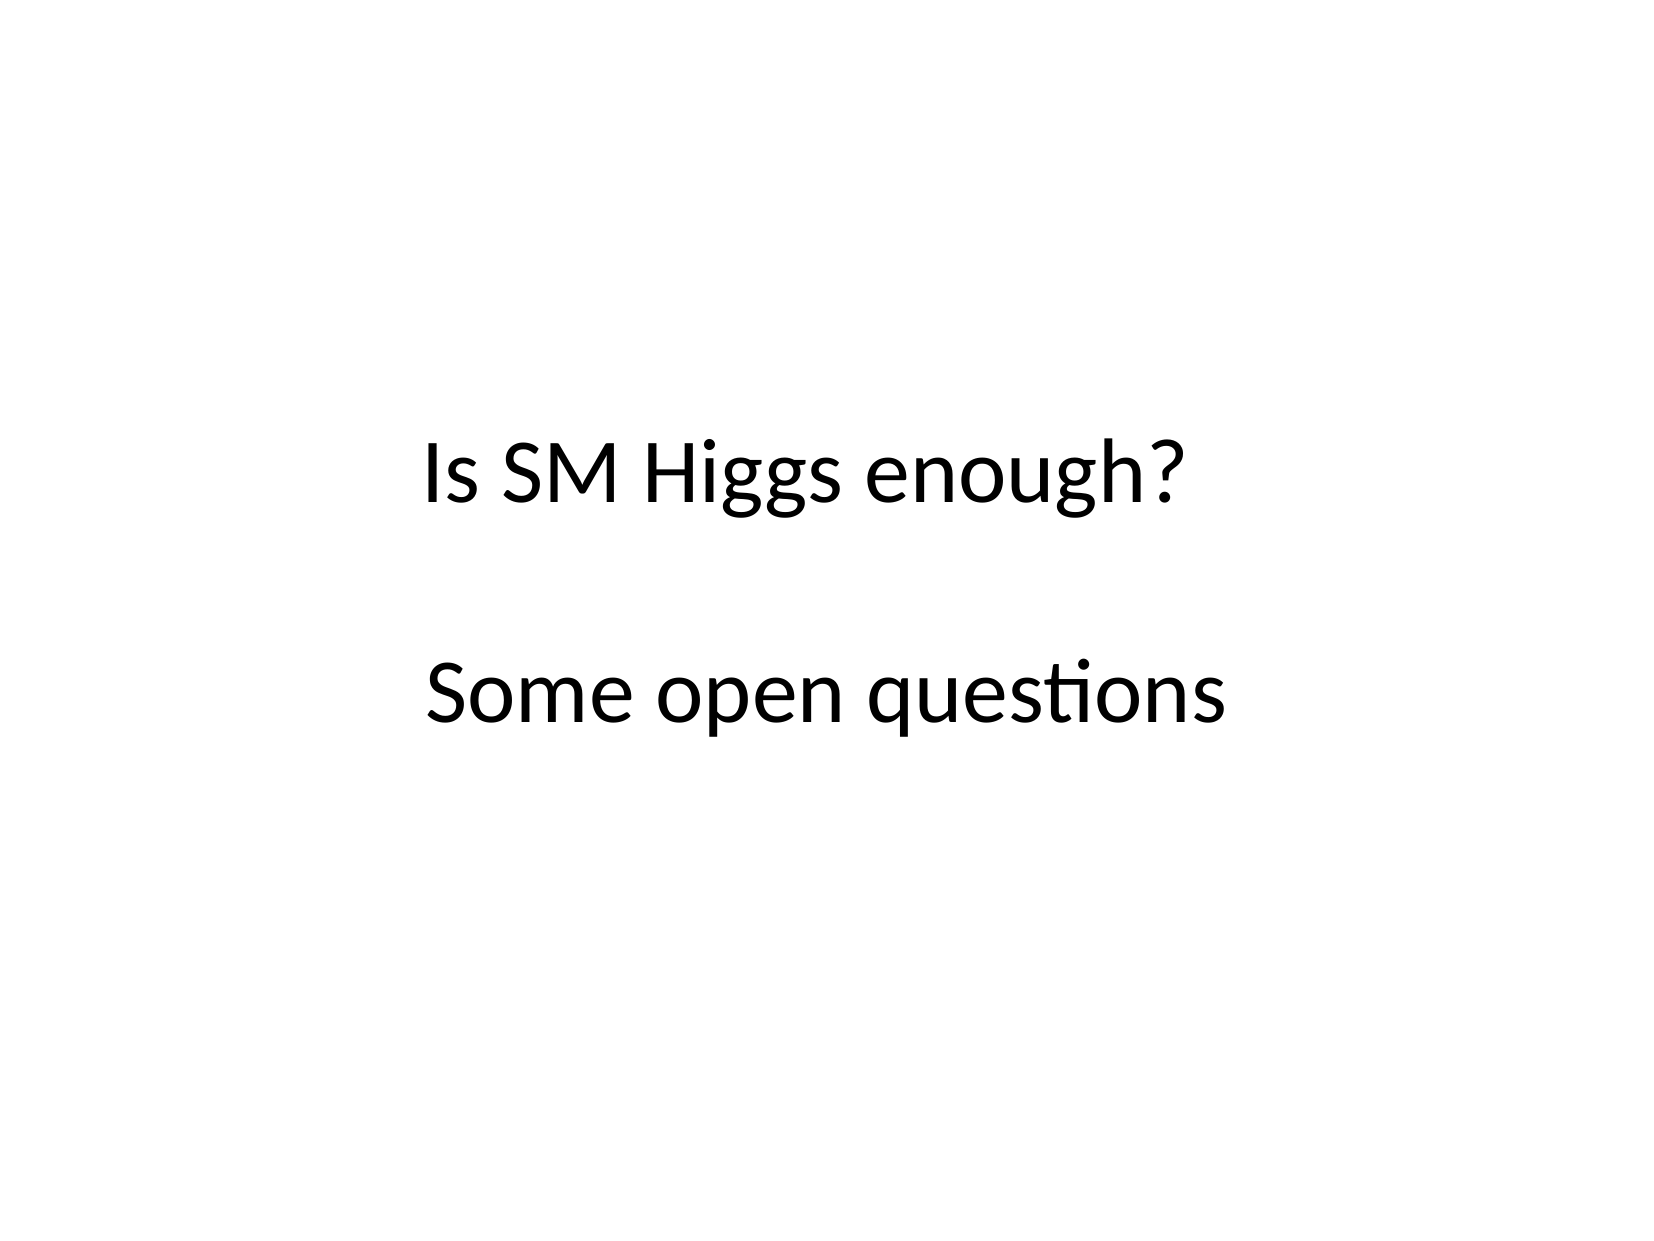

# Is SM Higgs enough? Some open questions